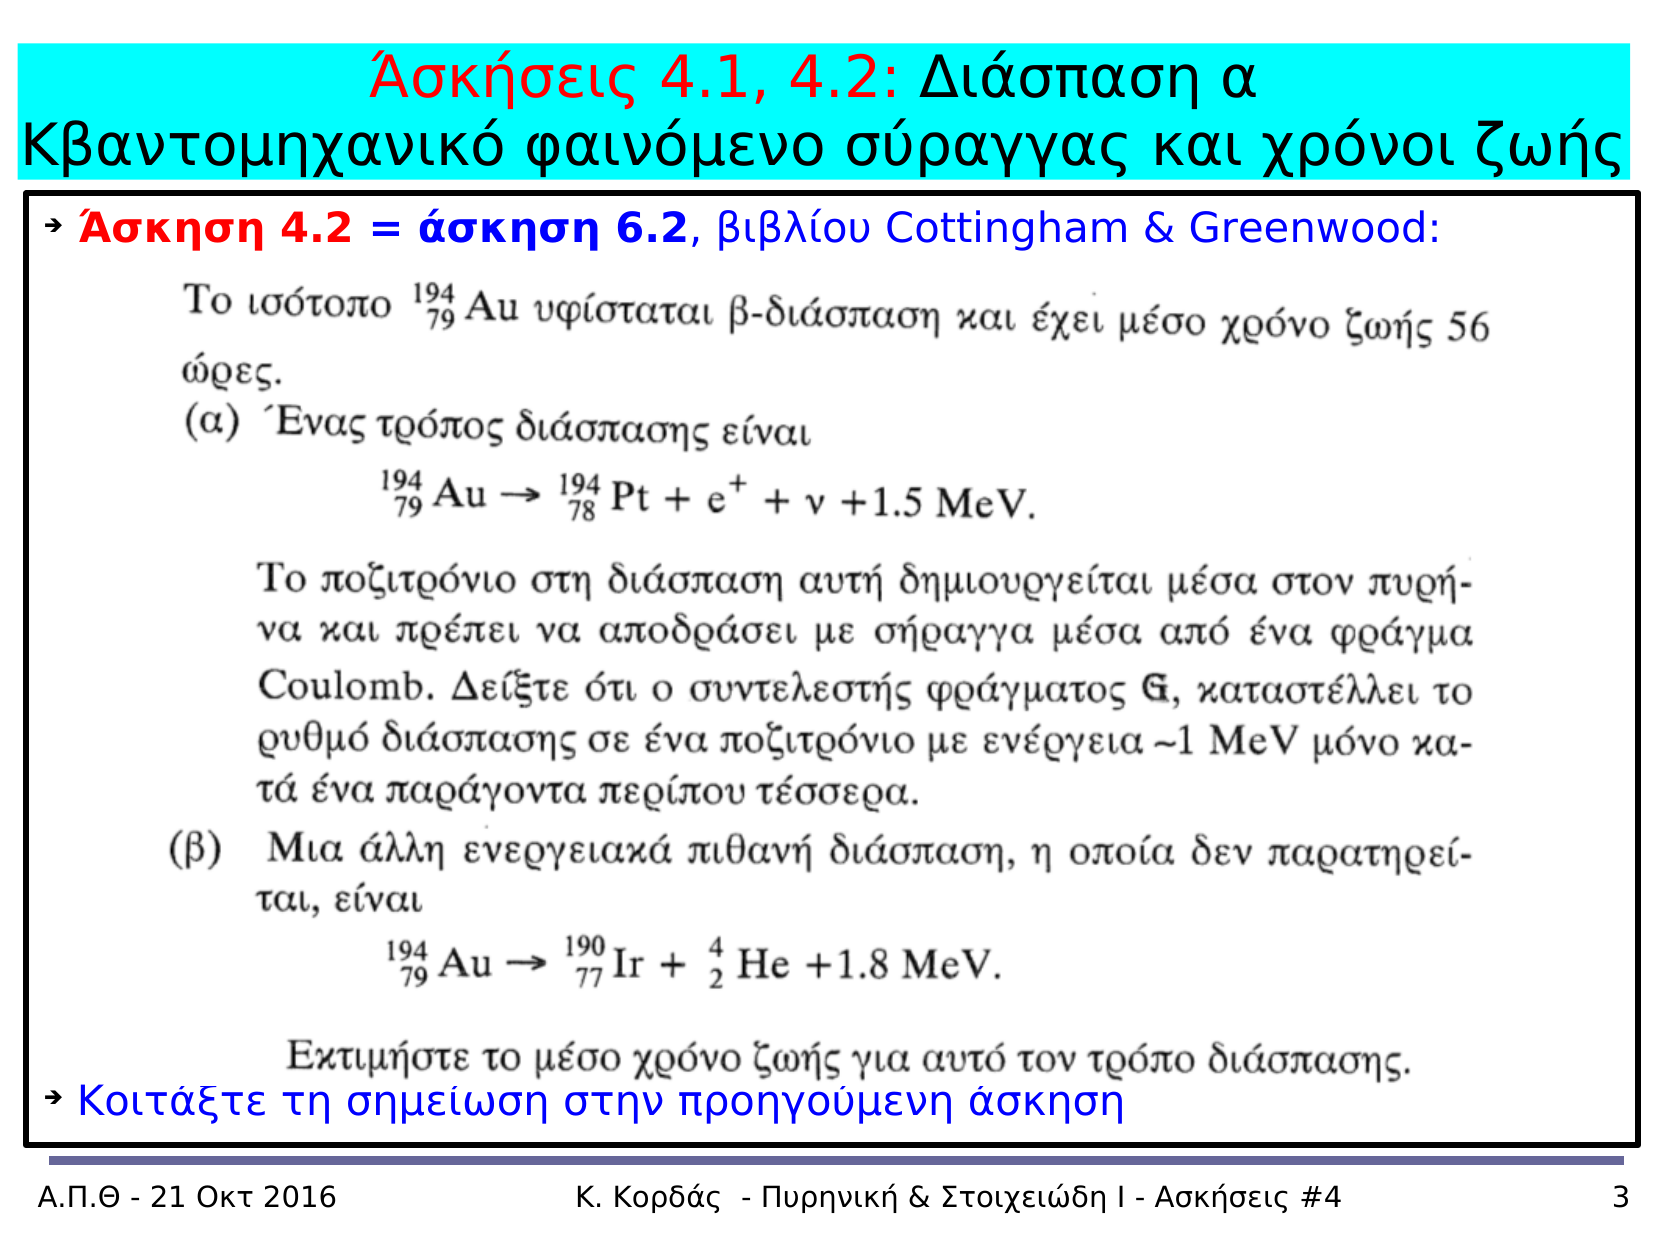

# Άσκήσεις 4.1, 4.2: Διάσπαση α Κβαντομηχανικό φαινόμενο σύραγγας και χρόνοι ζωής
 Άσκηση 4.2 = άσκηση 6.2, βιβλίου Cottingham & Greenwood:
 Κοιτάξτε τη σημείωση στην προηγούμενη άσκηση
Α.Π.Θ - 21 Οκτ 2016
Κ. Κορδάς - Πυρηνική & Στοιχειώδη Ι - Ασκήσεις #4
3